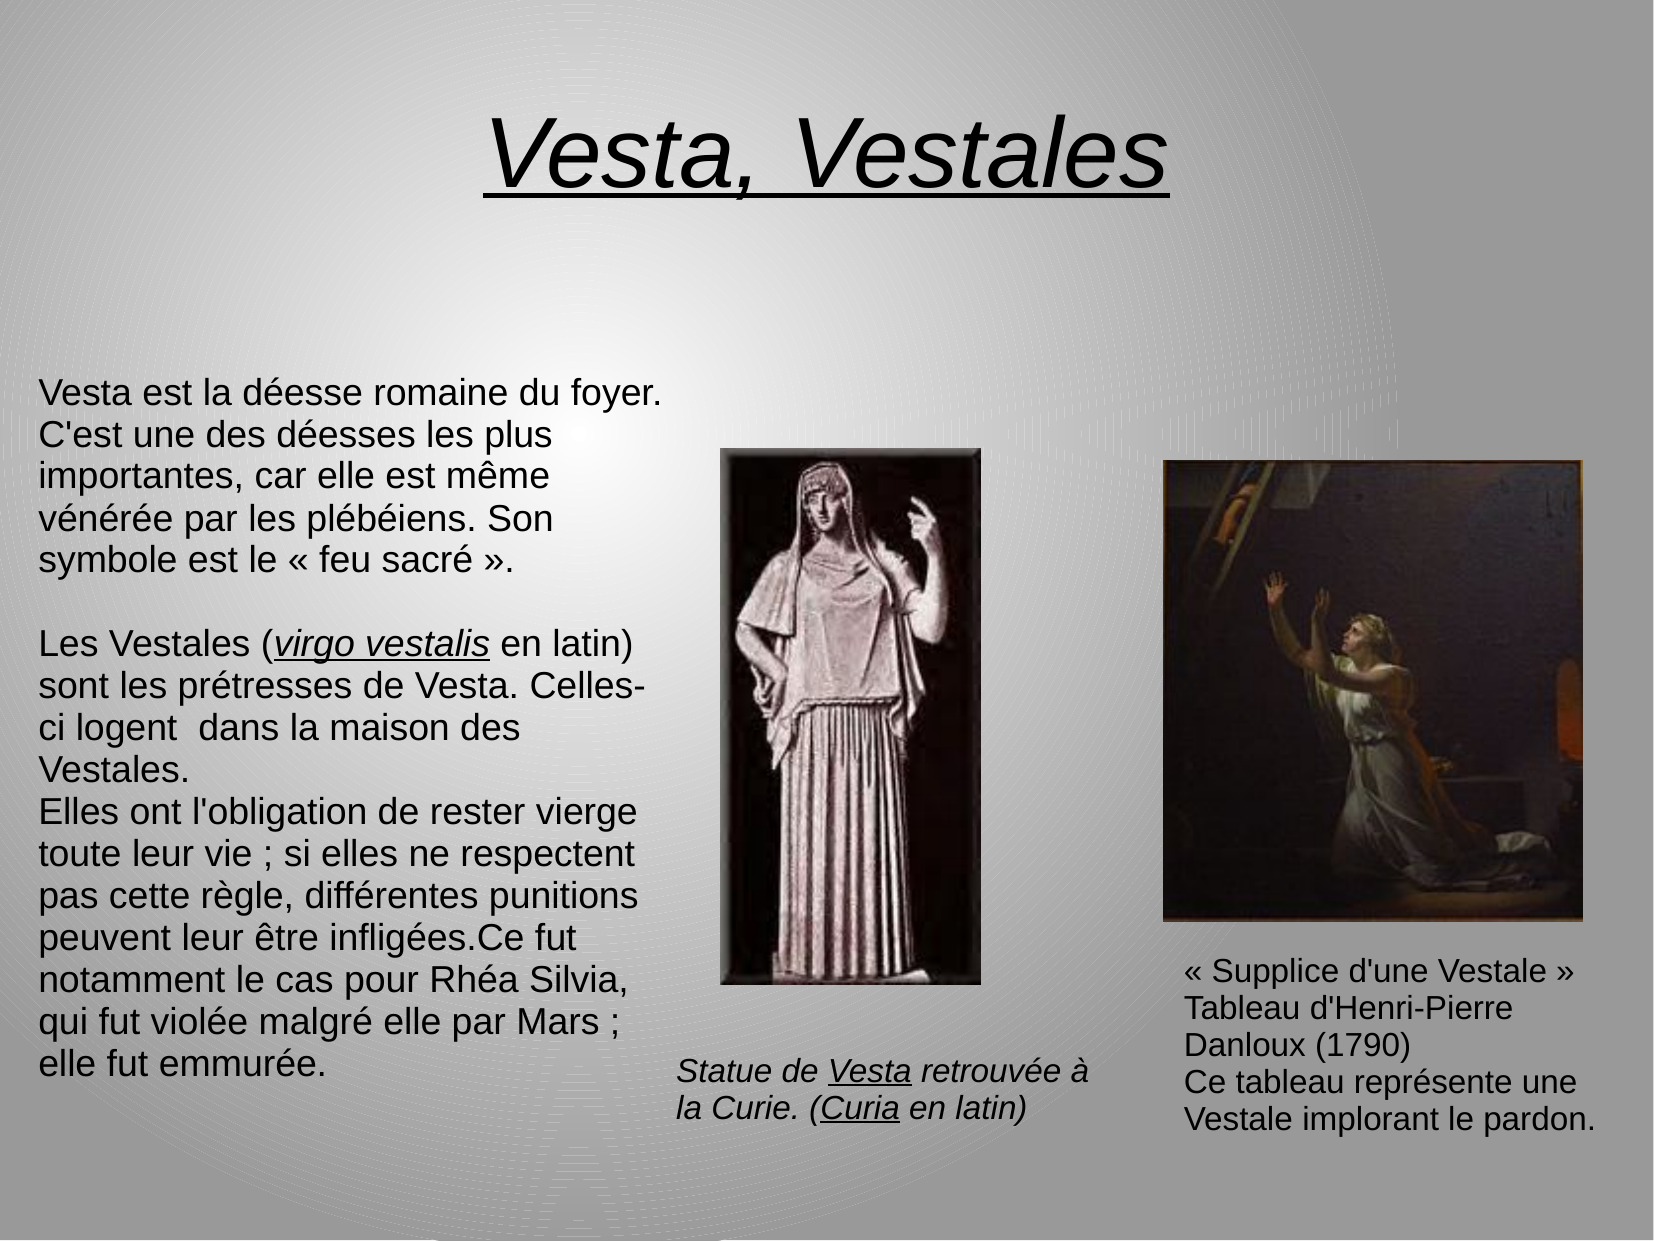

# Vesta, Vestales
Vesta est la déesse romaine du foyer. C'est une des déesses les plus importantes, car elle est même vénérée par les plébéiens. Son symbole est le « feu sacré ».
Les Vestales (virgo vestalis en latin) sont les prétresses de Vesta. Celles-ci logent dans la maison des Vestales.
Elles ont l'obligation de rester vierge toute leur vie ; si elles ne respectent pas cette règle, différentes punitions peuvent leur être infligées.Ce fut notamment le cas pour Rhéa Silvia, qui fut violée malgré elle par Mars ; elle fut emmurée.
« Supplice d'une Vestale »
Tableau d'Henri-Pierre Danloux (1790)
Ce tableau représente une Vestale implorant le pardon.
Statue de Vesta retrouvée à la Curie. (Curia en latin)